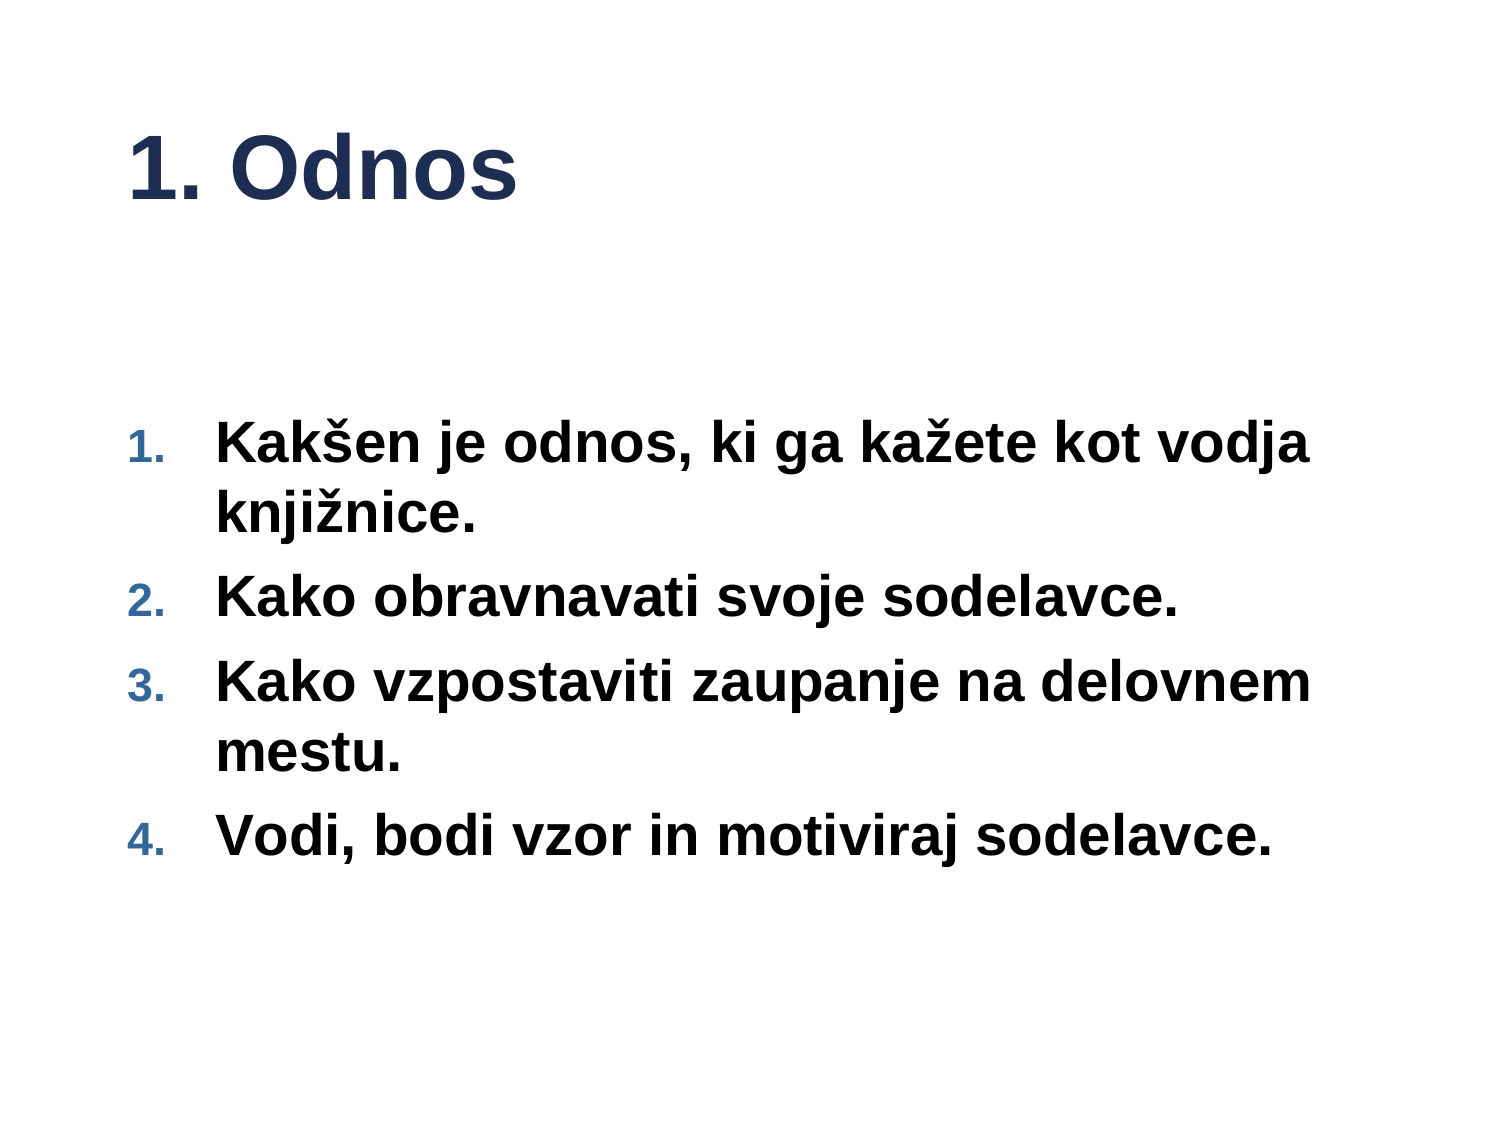

# 1. Odnos
Kakšen je odnos, ki ga kažete kot vodja knjižnice.
Kako obravnavati svoje sodelavce.
Kako vzpostaviti zaupanje na delovnem mestu.
Vodi, bodi vzor in motiviraj sodelavce.
Primoz Juznic, BINK, FF, Univerza v Ljubljani